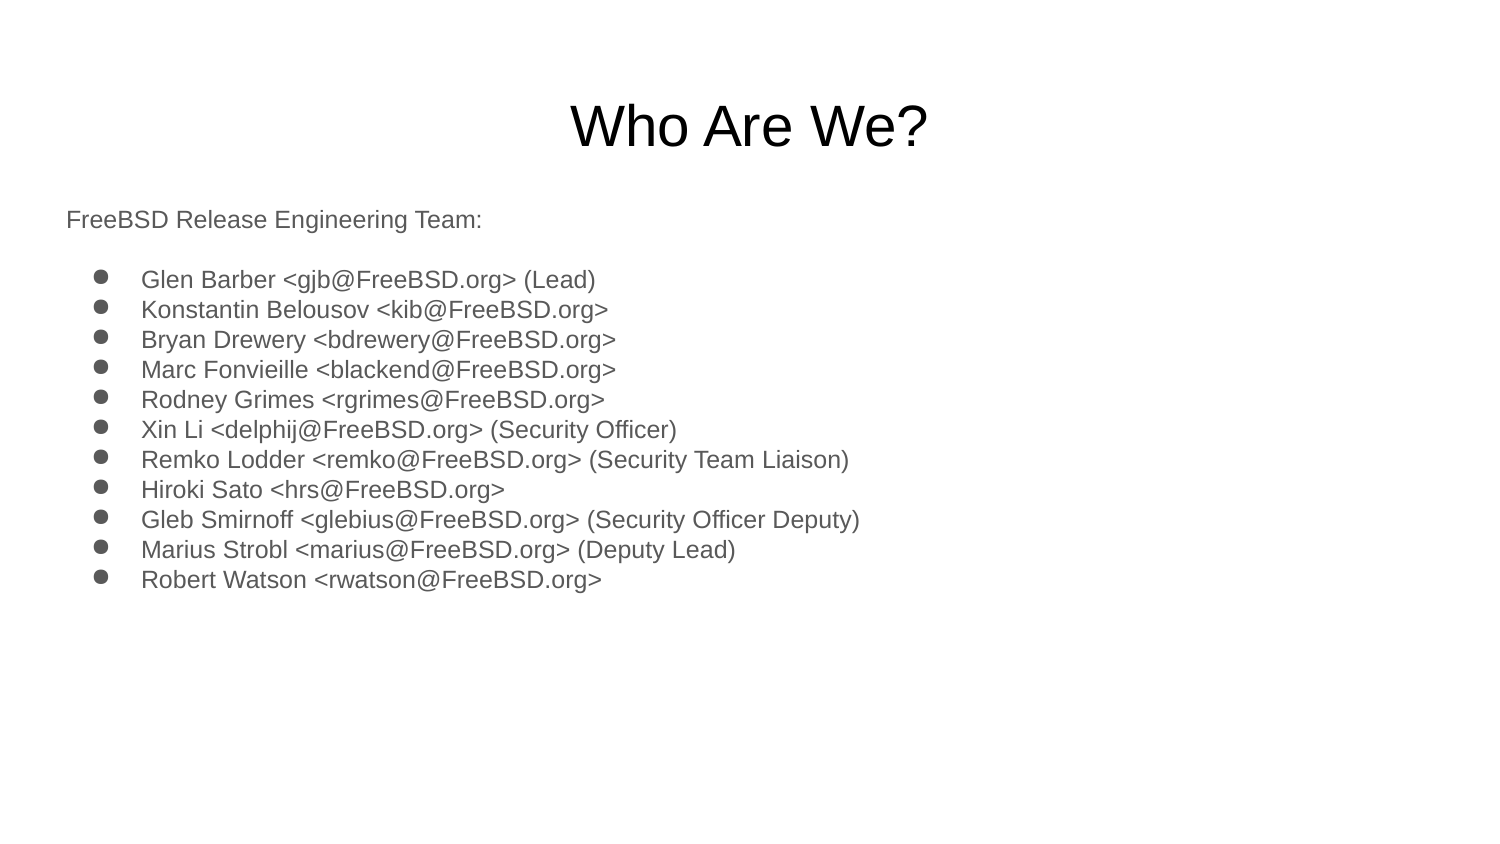

# Who Are We?
FreeBSD Release Engineering Team:
Glen Barber <gjb@FreeBSD.org> (Lead)
Konstantin Belousov <kib@FreeBSD.org>
Bryan Drewery <bdrewery@FreeBSD.org>
Marc Fonvieille <blackend@FreeBSD.org>
Rodney Grimes <rgrimes@FreeBSD.org>
Xin Li <delphij@FreeBSD.org> (Security Officer)
Remko Lodder <remko@FreeBSD.org> (Security Team Liaison)
Hiroki Sato <hrs@FreeBSD.org>
Gleb Smirnoff <glebius@FreeBSD.org> (Security Officer Deputy)
Marius Strobl <marius@FreeBSD.org> (Deputy Lead)
Robert Watson <rwatson@FreeBSD.org>